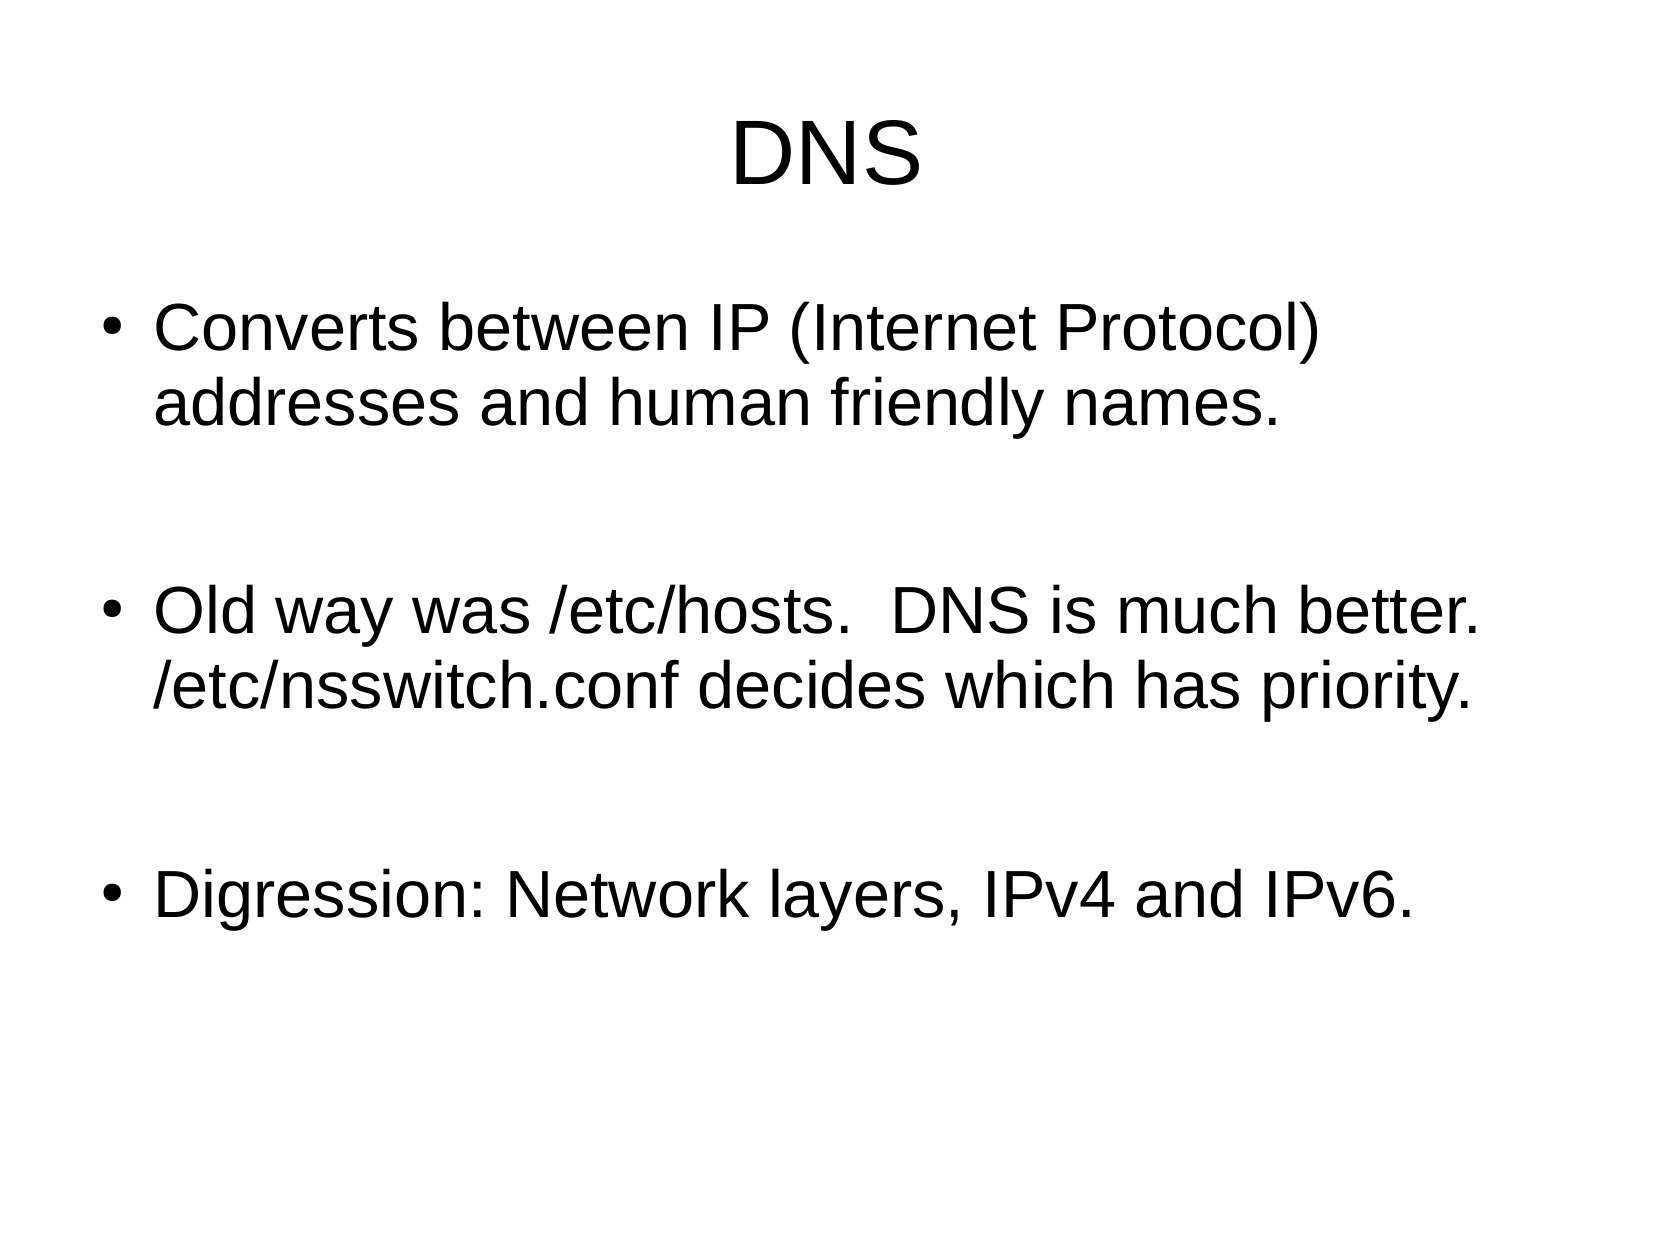

# DNS
Converts between IP (Internet Protocol) addresses and human friendly names.
Old way was /etc/hosts. DNS is much better. /etc/nsswitch.conf decides which has priority.
Digression: Network layers, IPv4 and IPv6.